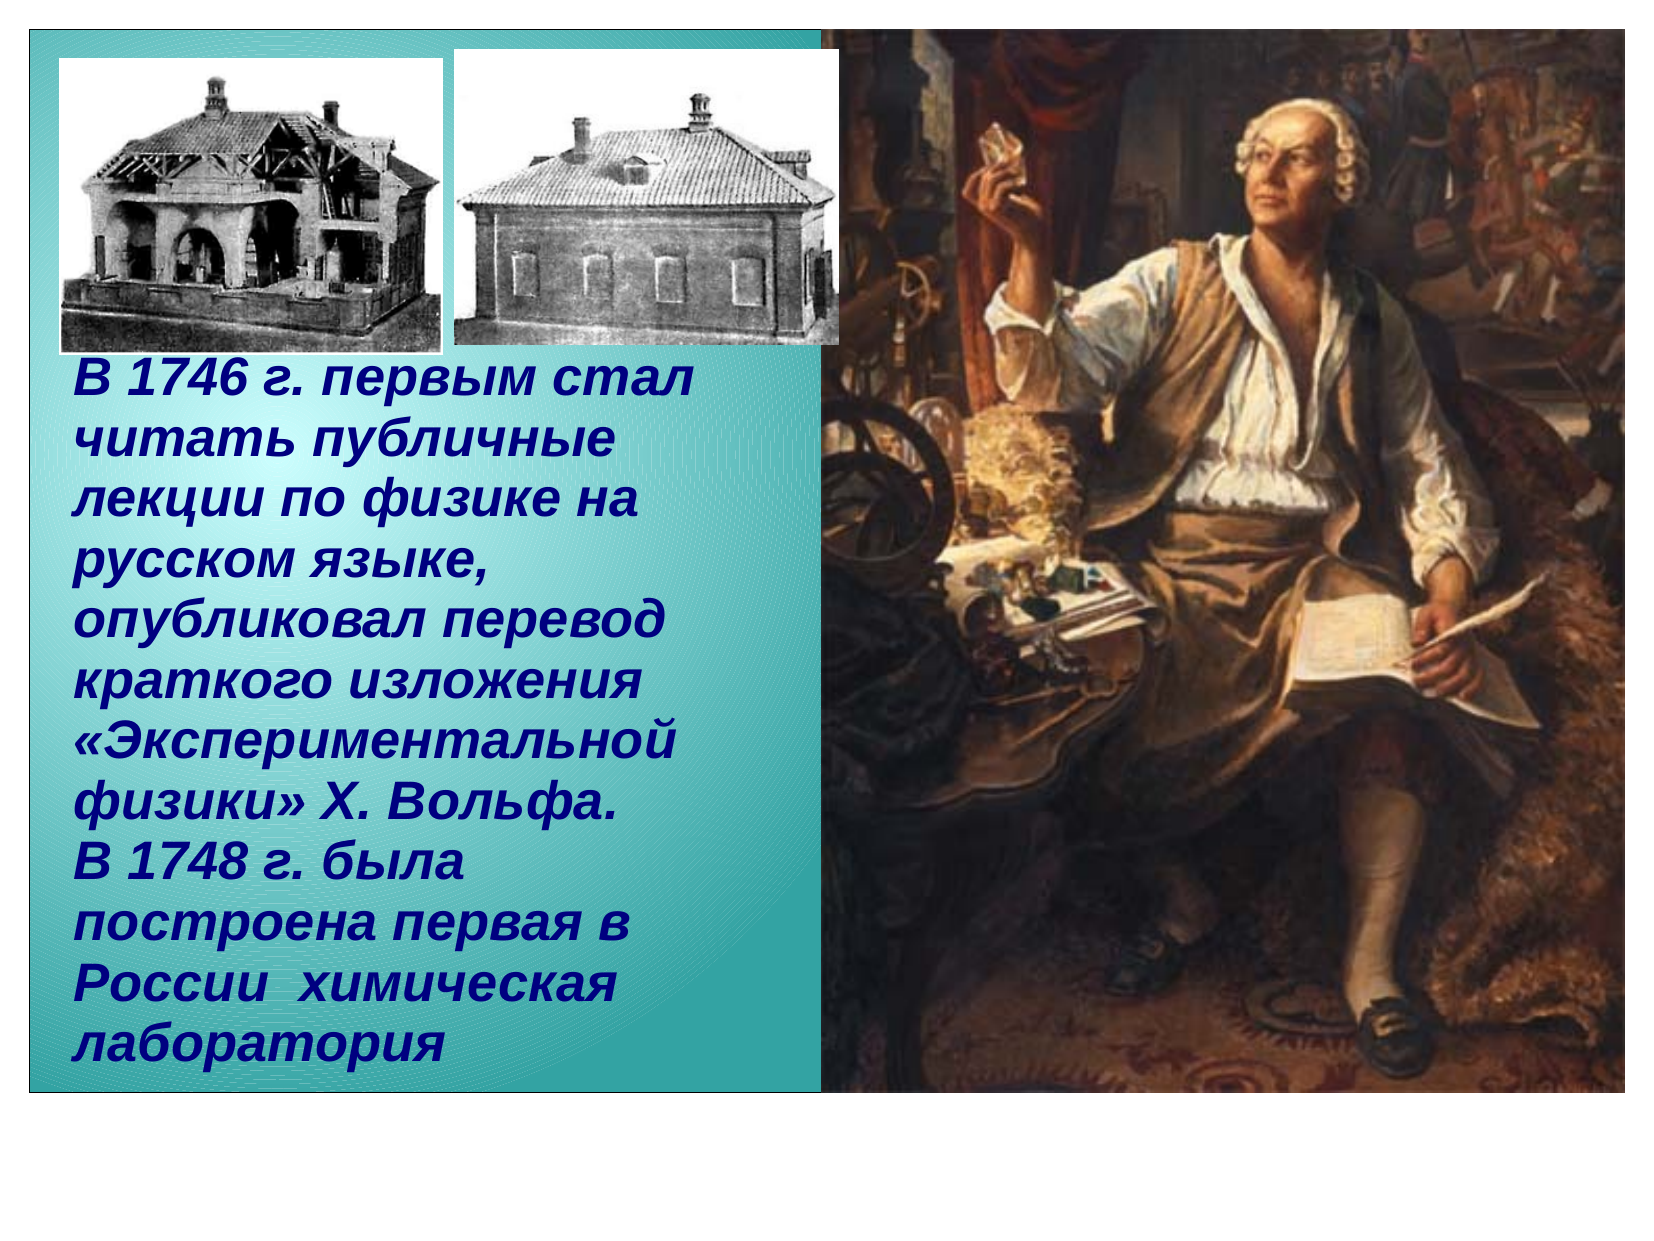

В 1746 г. первым стал читать публичные лекции по физике на русском языке, опубликовал перевод краткого изложения «Экспериментальной физики» Х. Вольфа.
В 1748 г. была построена первая в России химическая лаборатория